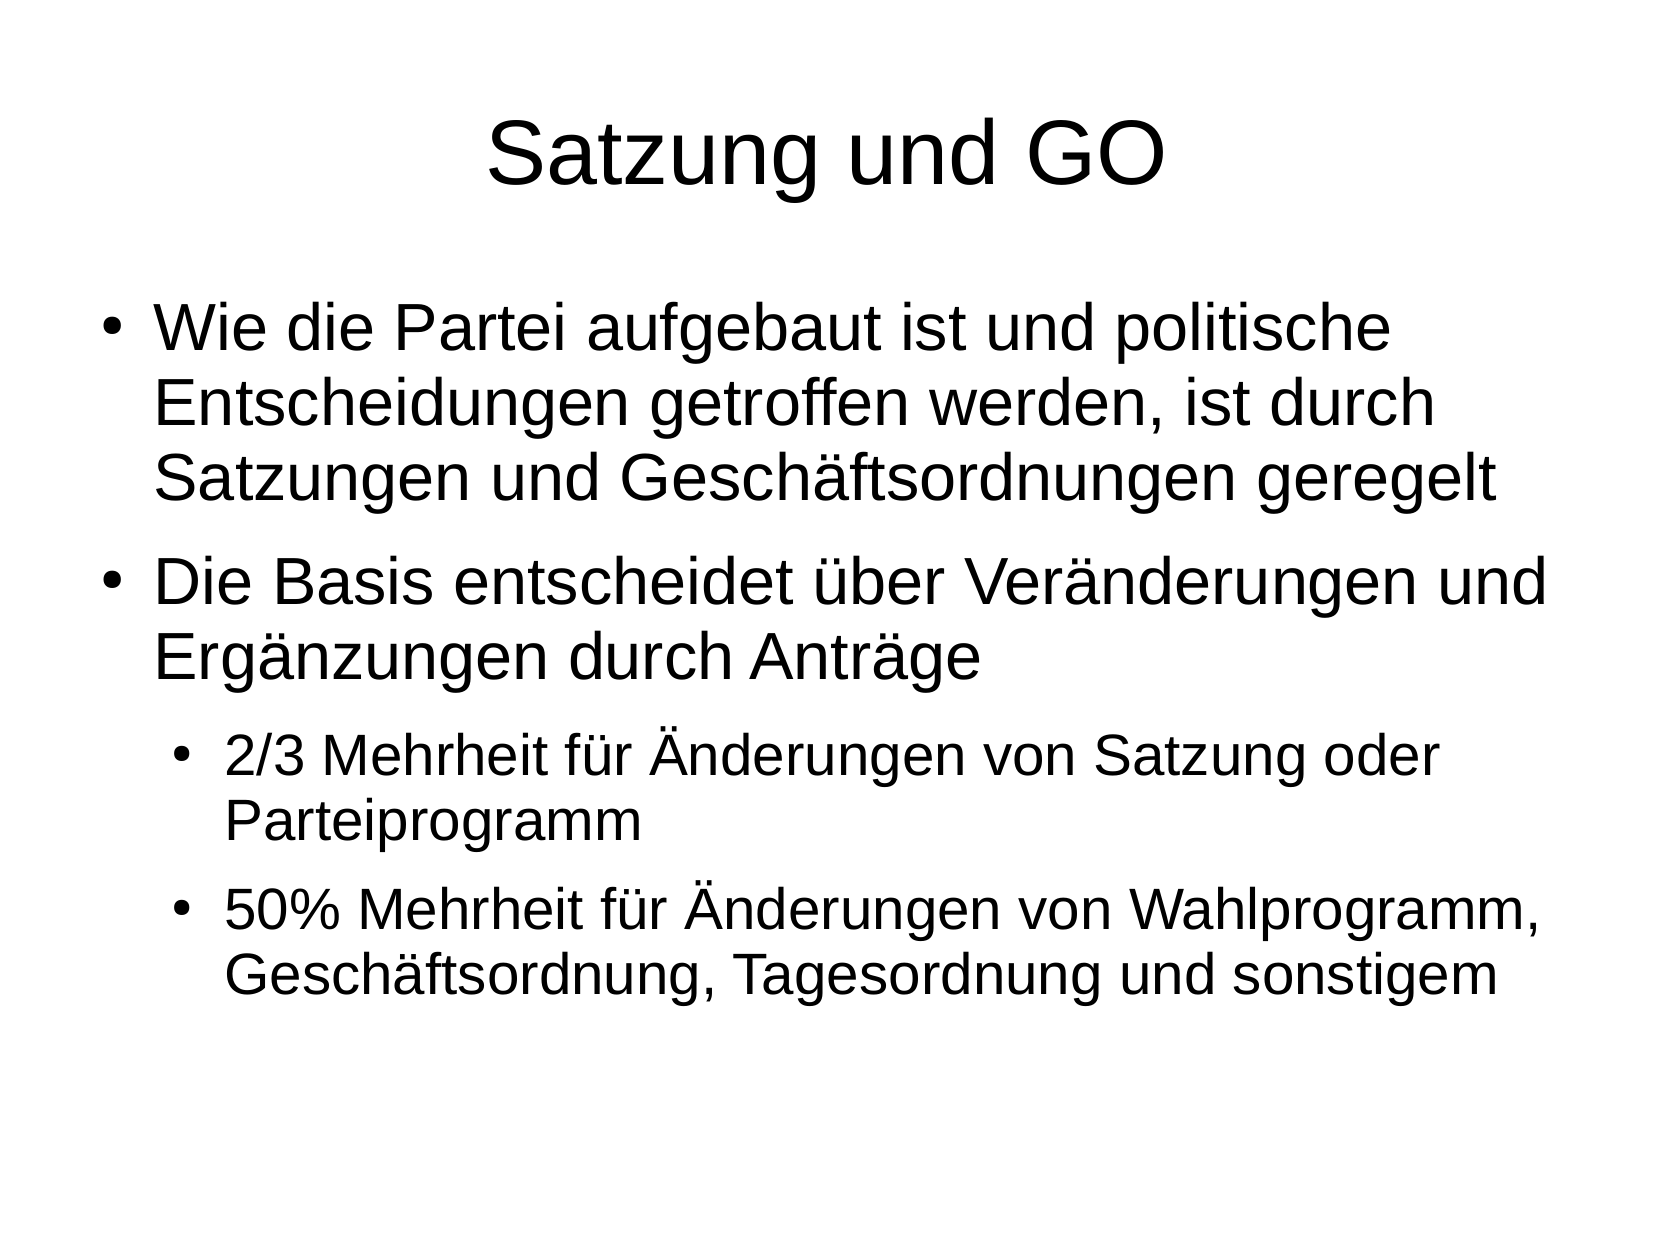

# Satzung und GO
Wie die Partei aufgebaut ist und politische Entscheidungen getroffen werden, ist durch Satzungen und Geschäftsordnungen geregelt
Die Basis entscheidet über Veränderungen und Ergänzungen durch Anträge
2/3 Mehrheit für Änderungen von Satzung oder Parteiprogramm
50% Mehrheit für Änderungen von Wahlprogramm, Geschäftsordnung, Tagesordnung und sonstigem